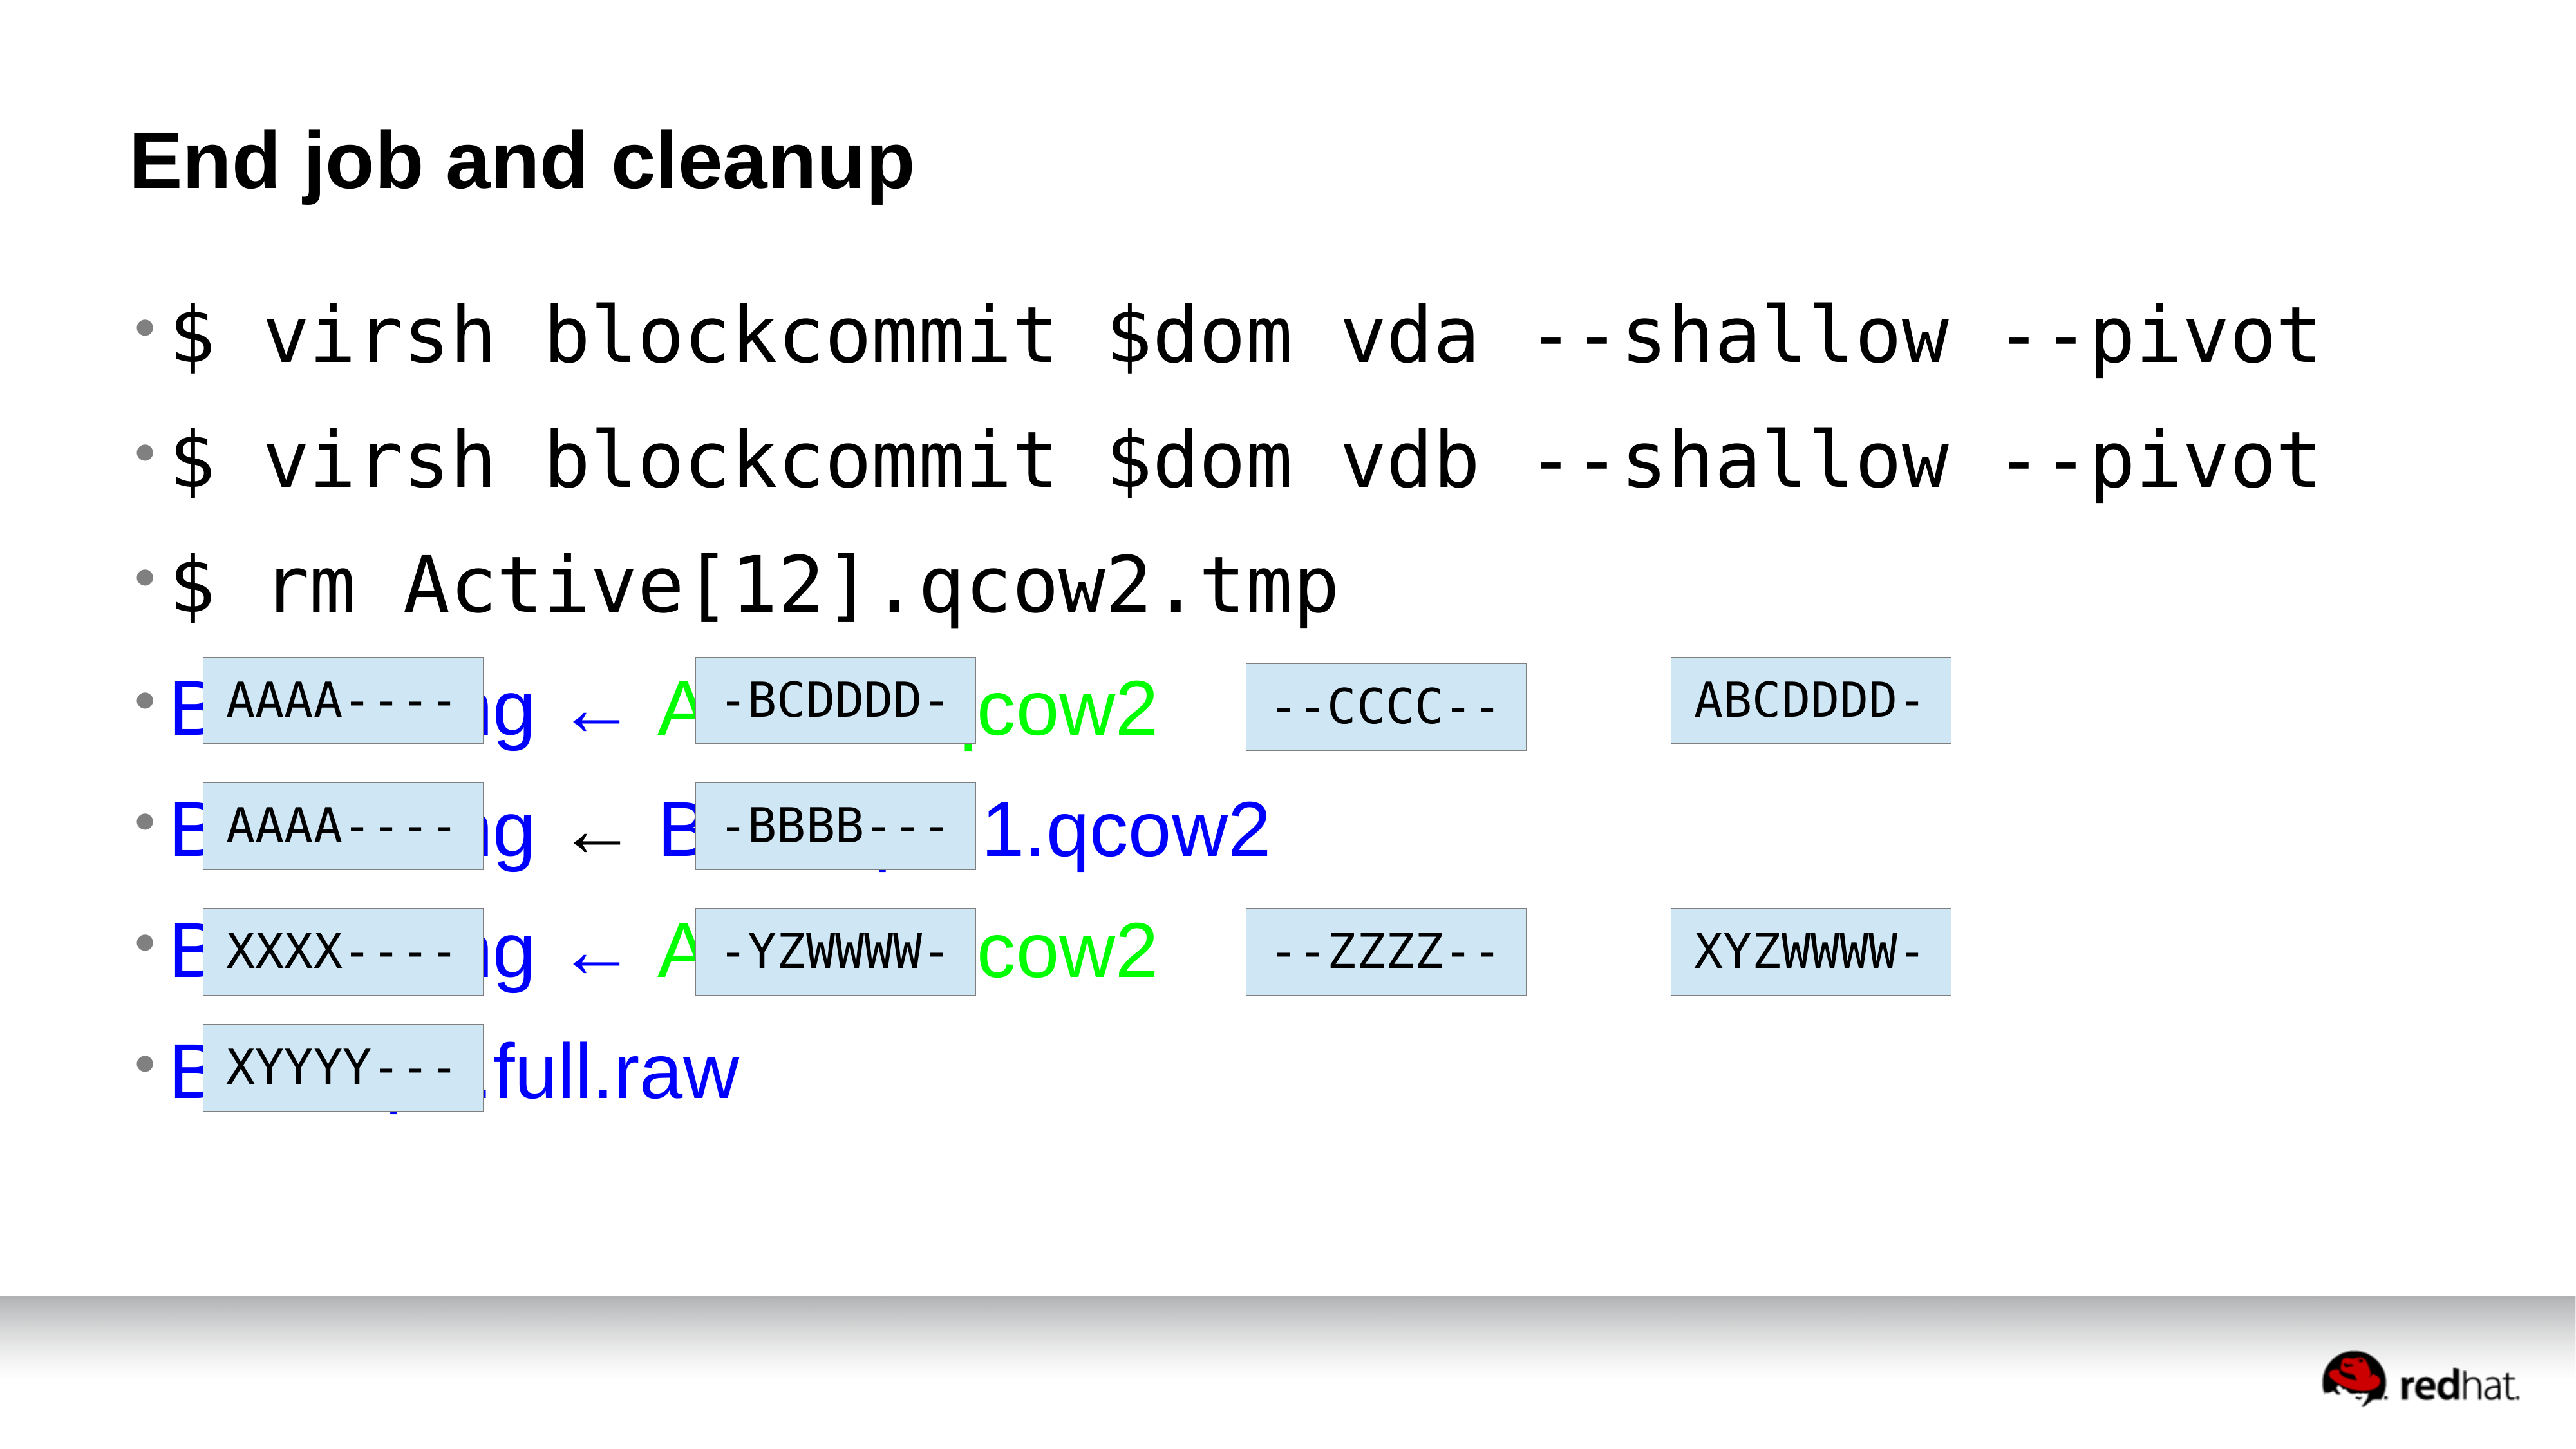

# End job and cleanup
$ virsh blockcommit $dom vda --shallow --pivot
$ virsh blockcommit $dom vdb --shallow --pivot
$ rm Active[12].qcow2.tmp
Base1.img ← Active1.qcow2
Base1.img ← Backup1.1.qcow2
Base2.img ← Active2.qcow2
Backup2.full.raw
AAAA----
-BBBB---
-BCDDDD-
ABCCCC--
ABCDDDD-
--CCCC--
AAAA----
-BBBB---
XXXX----
-YYYY---
-YZWWWW-
--ZZZZ--
XYZZZZ--
XYZWWWW-
XYYYY---